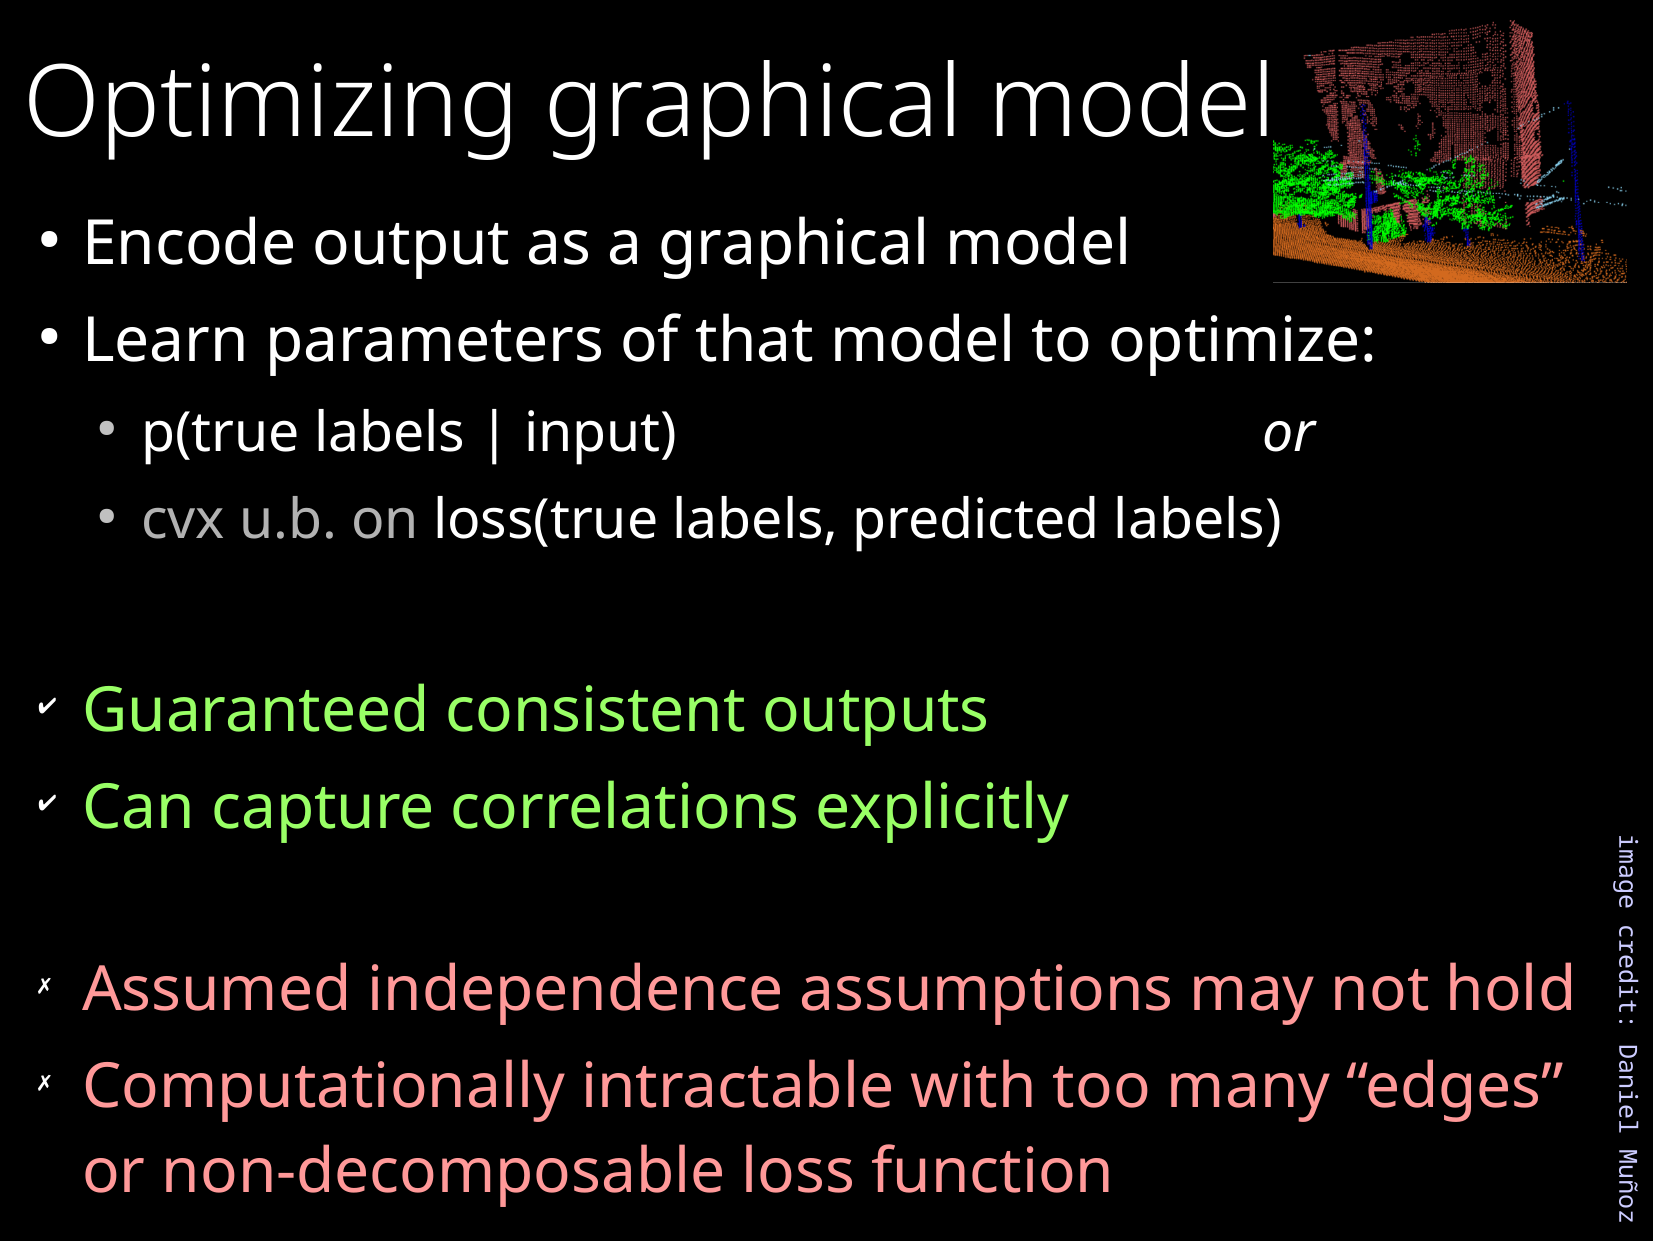

# Optimizing graphical models
Encode output as a graphical model
Learn parameters of that model to optimize:
p(true labels | input) 			 or
cvx u.b. on loss(true labels, predicted labels)
Guaranteed consistent outputs
Can capture correlations explicitly
Assumed independence assumptions may not hold
Computationally intractable with too many “edges” or non-decomposable loss function
image credit: Daniel Muñoz